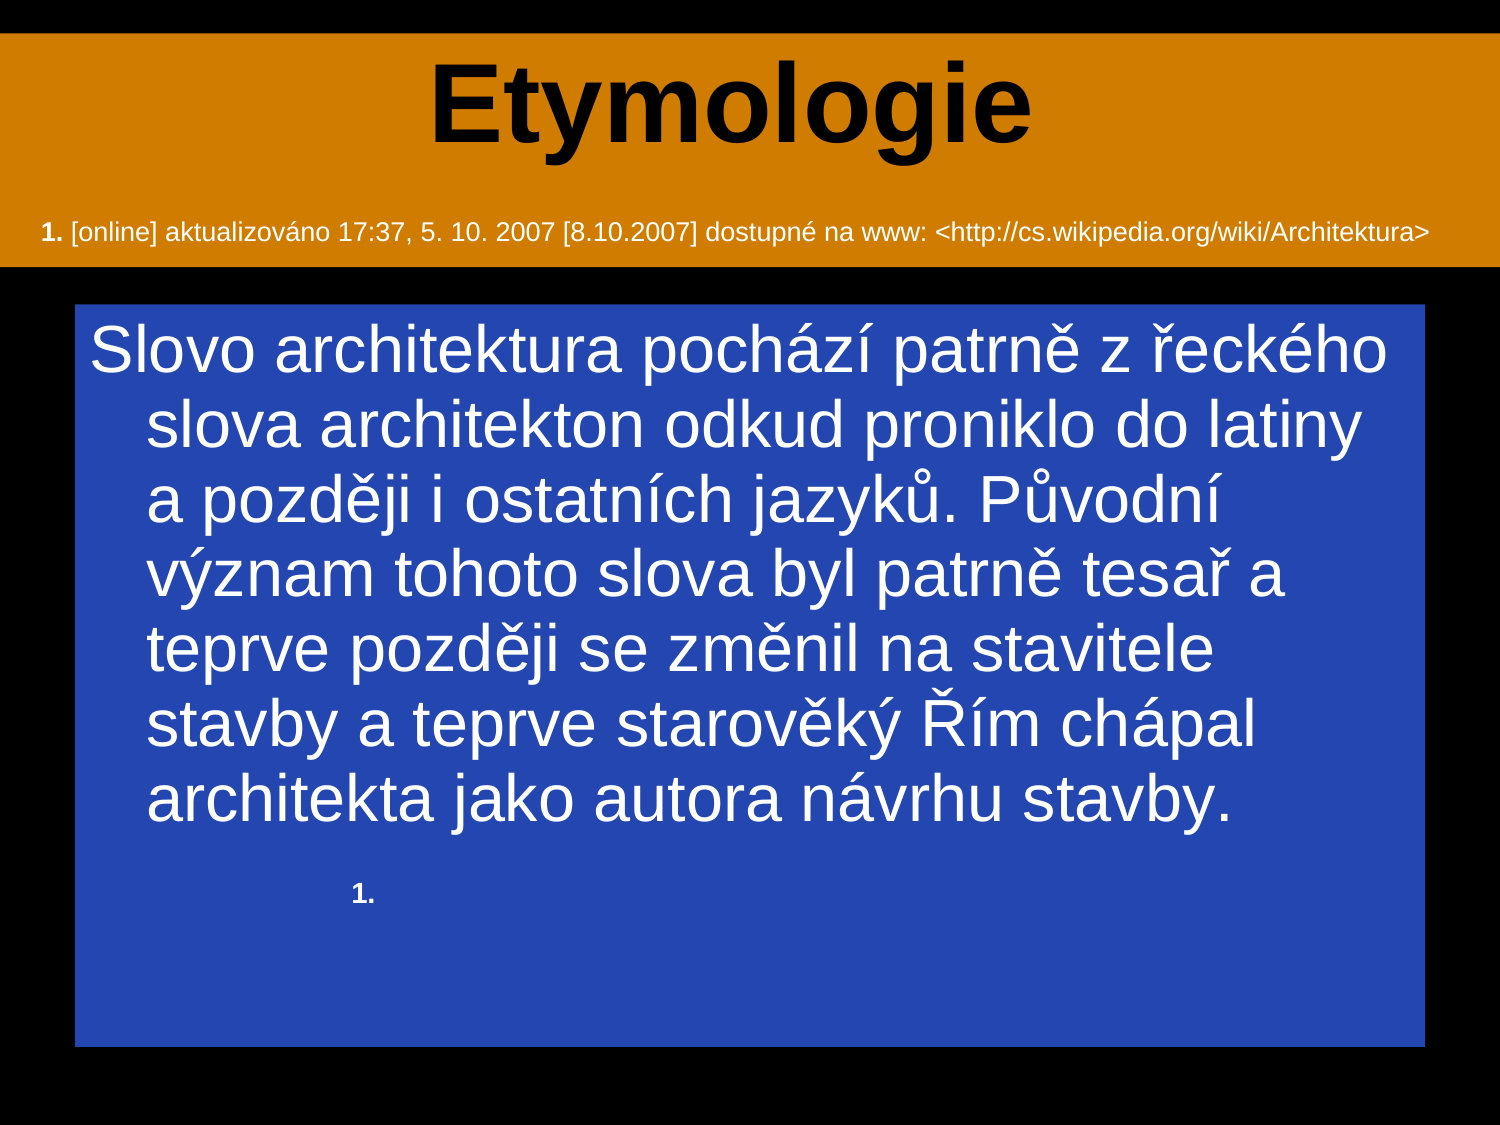

# Etymologie 1. [online] aktualizováno 17:37, 5. 10. 2007 [8.10.2007] dostupné na www: <http://cs.wikipedia.org/wiki/Architektura>
Slovo architektura pochází patrně z řeckého slova architekton odkud proniklo do latiny a později i ostatních jazyků. Původní význam tohoto slova byl patrně tesař a teprve později se změnil na stavitele stavby a teprve starověký Řím chápal architekta jako autora návrhu stavby.
1.